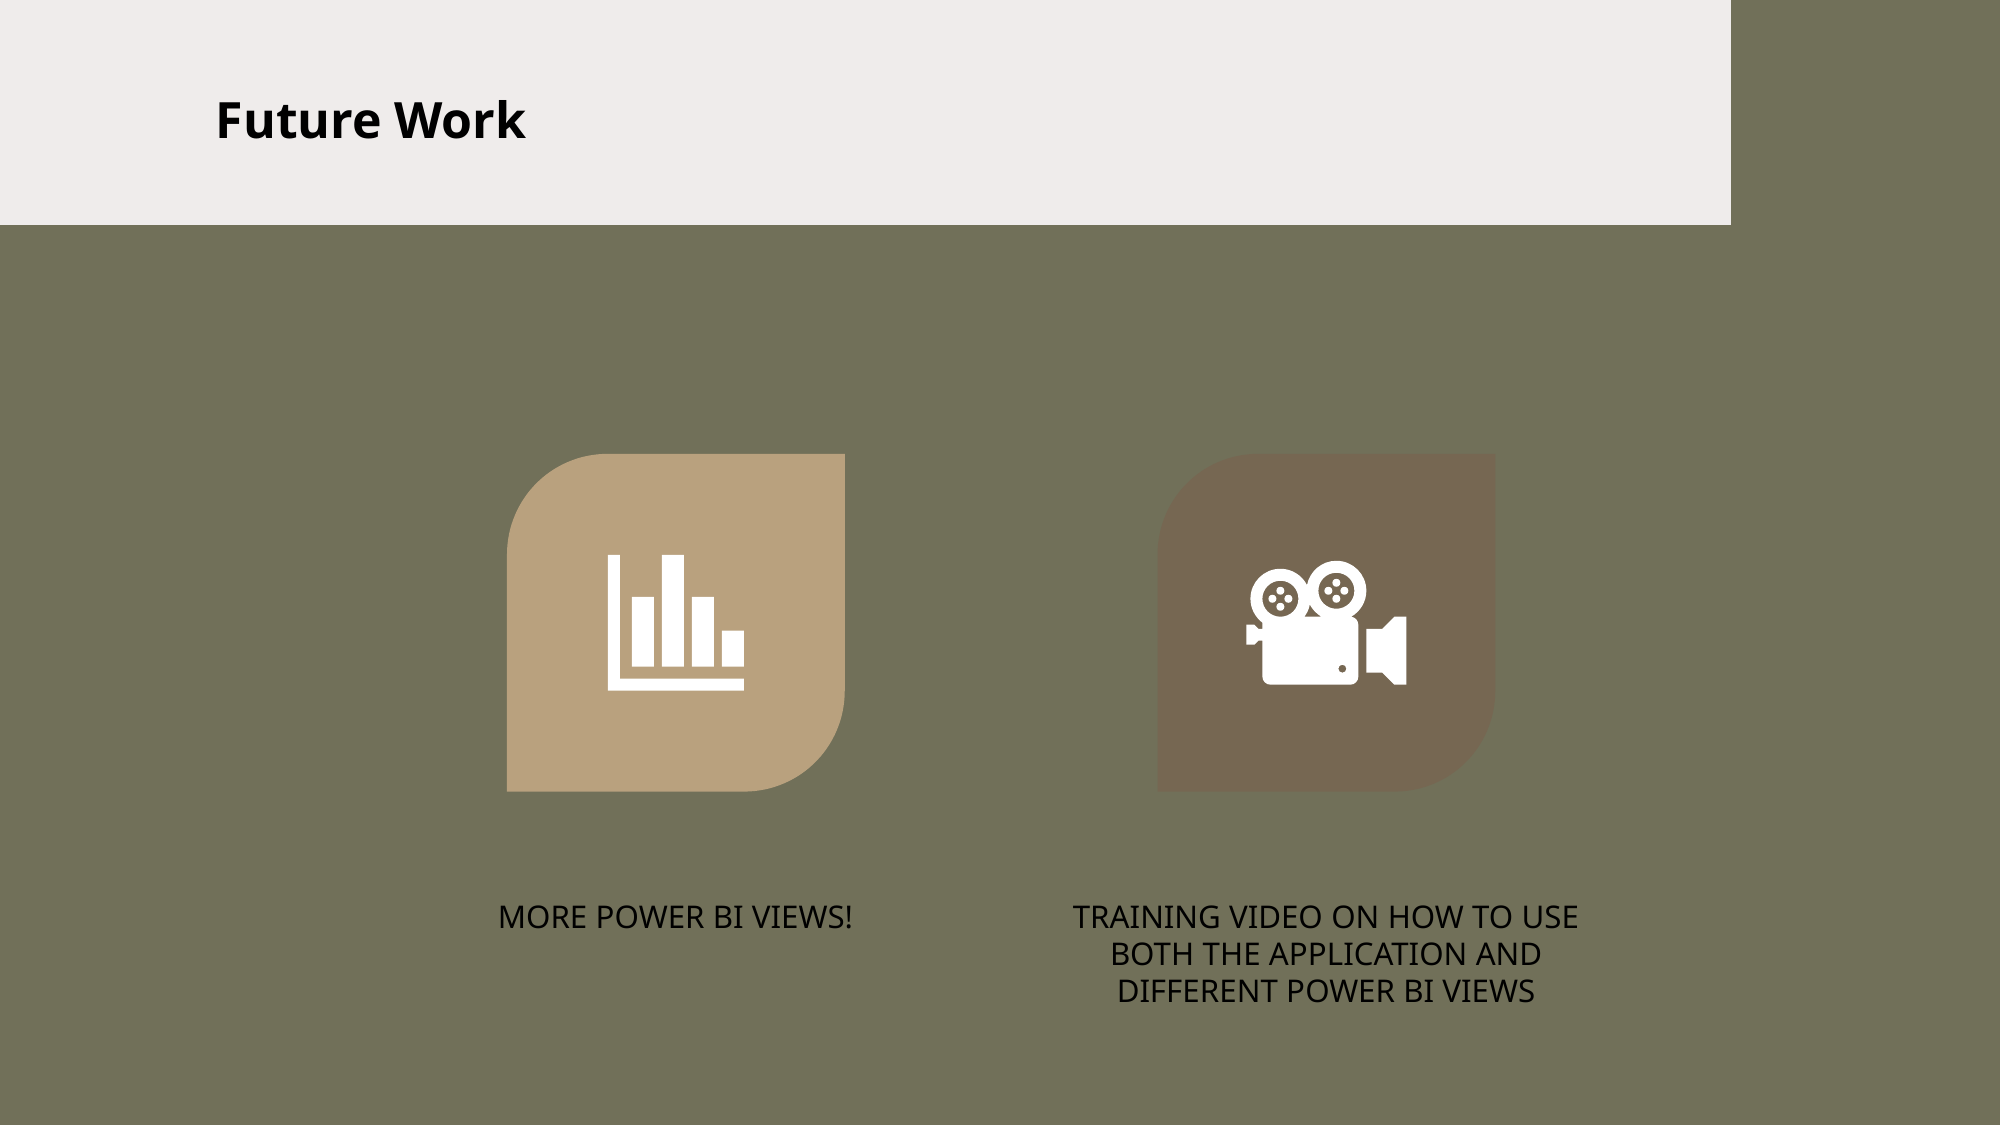

# Future Work
More Power BI views!
Training video on how to use both the application and different Power BI views